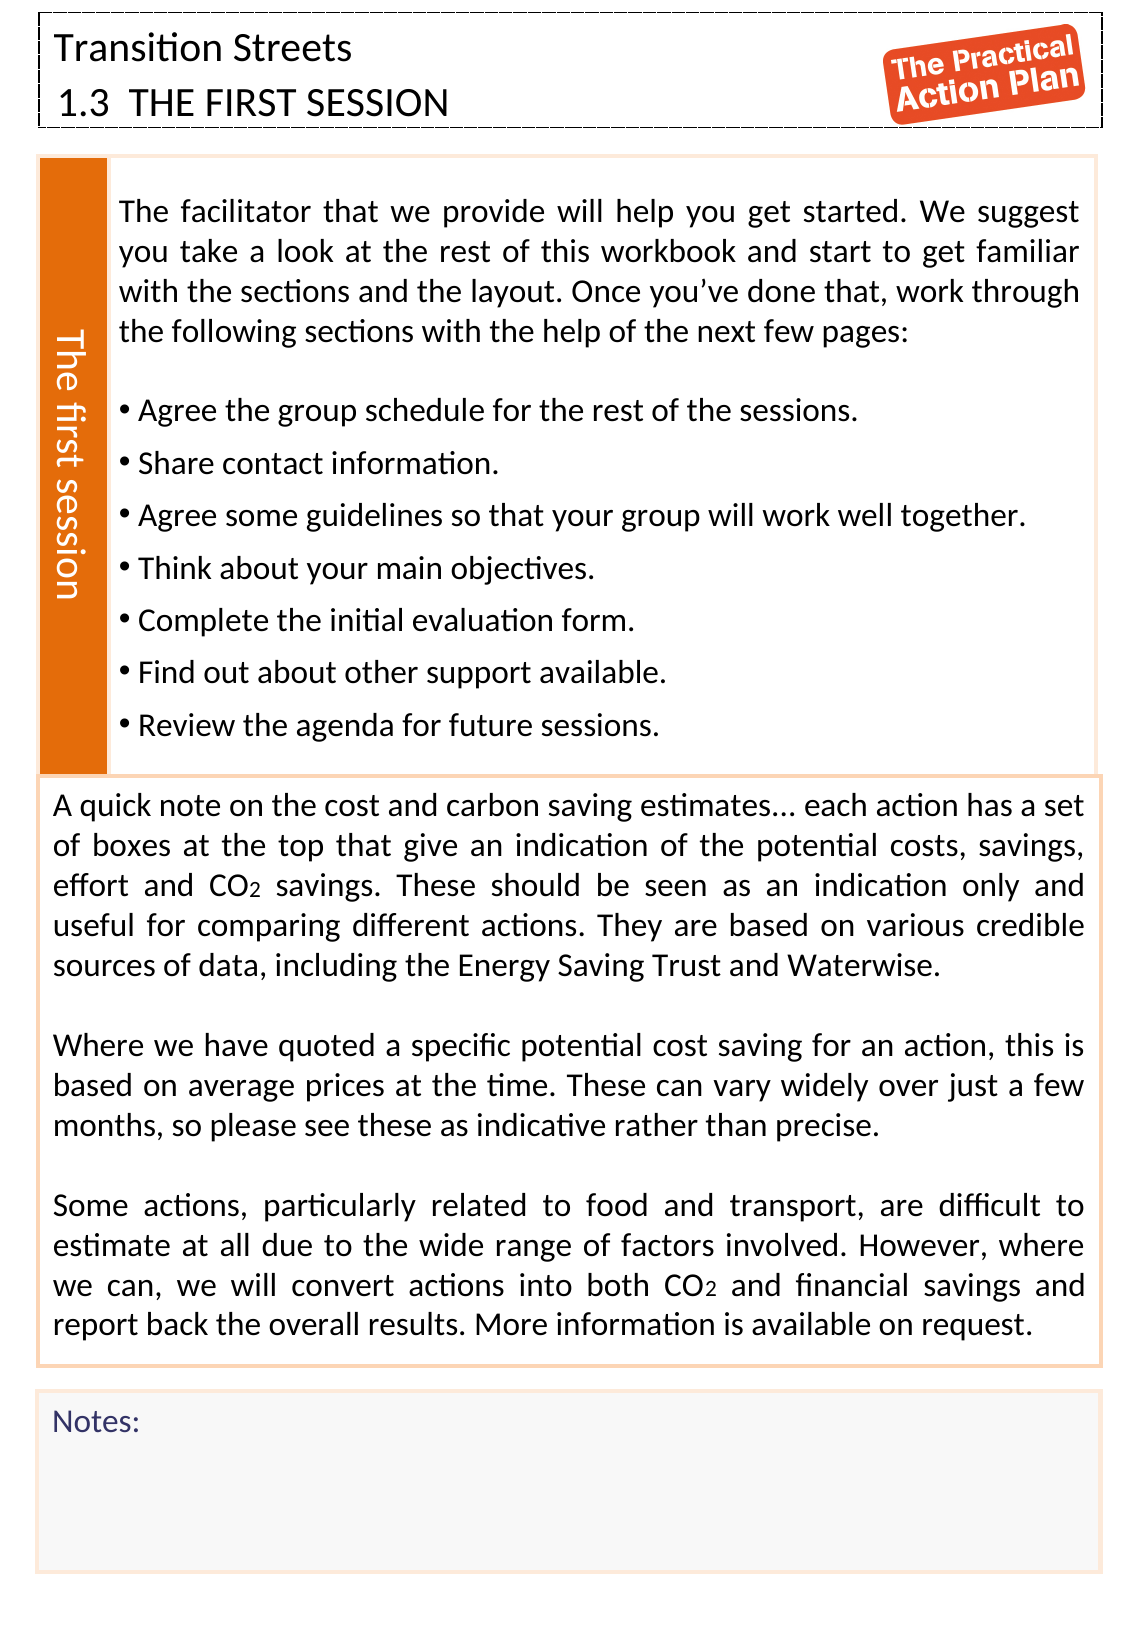

1.3 THE FIRST SESSION
The first session
The facilitator that we provide will help you get started. We suggest you take a look at the rest of this workbook and start to get familiar with the sections and the layout. Once you’ve done that, work through the following sections with the help of the next few pages:
 Agree the group schedule for the rest of the sessions.
 Share contact information.
 Agree some guidelines so that your group will work well together.
 Think about your main objectives.
 Complete the initial evaluation form.
 Find out about other support available.
 Review the agenda for future sessions.
A quick note on the cost and carbon saving estimates... each action has a set of boxes at the top that give an indication of the potential costs, savings, effort and CO2 savings. These should be seen as an indication only and useful for comparing different actions. They are based on various credible sources of data, including the Energy Saving Trust and Waterwise.
Where we have quoted a specific potential cost saving for an action, this is based on average prices at the time. These can vary widely over just a few months, so please see these as indicative rather than precise.
Some actions, particularly related to food and transport, are difficult to estimate at all due to the wide range of factors involved. However, where we can, we will convert actions into both CO2 and financial savings and report back the overall results. More information is available on request.
Notes: